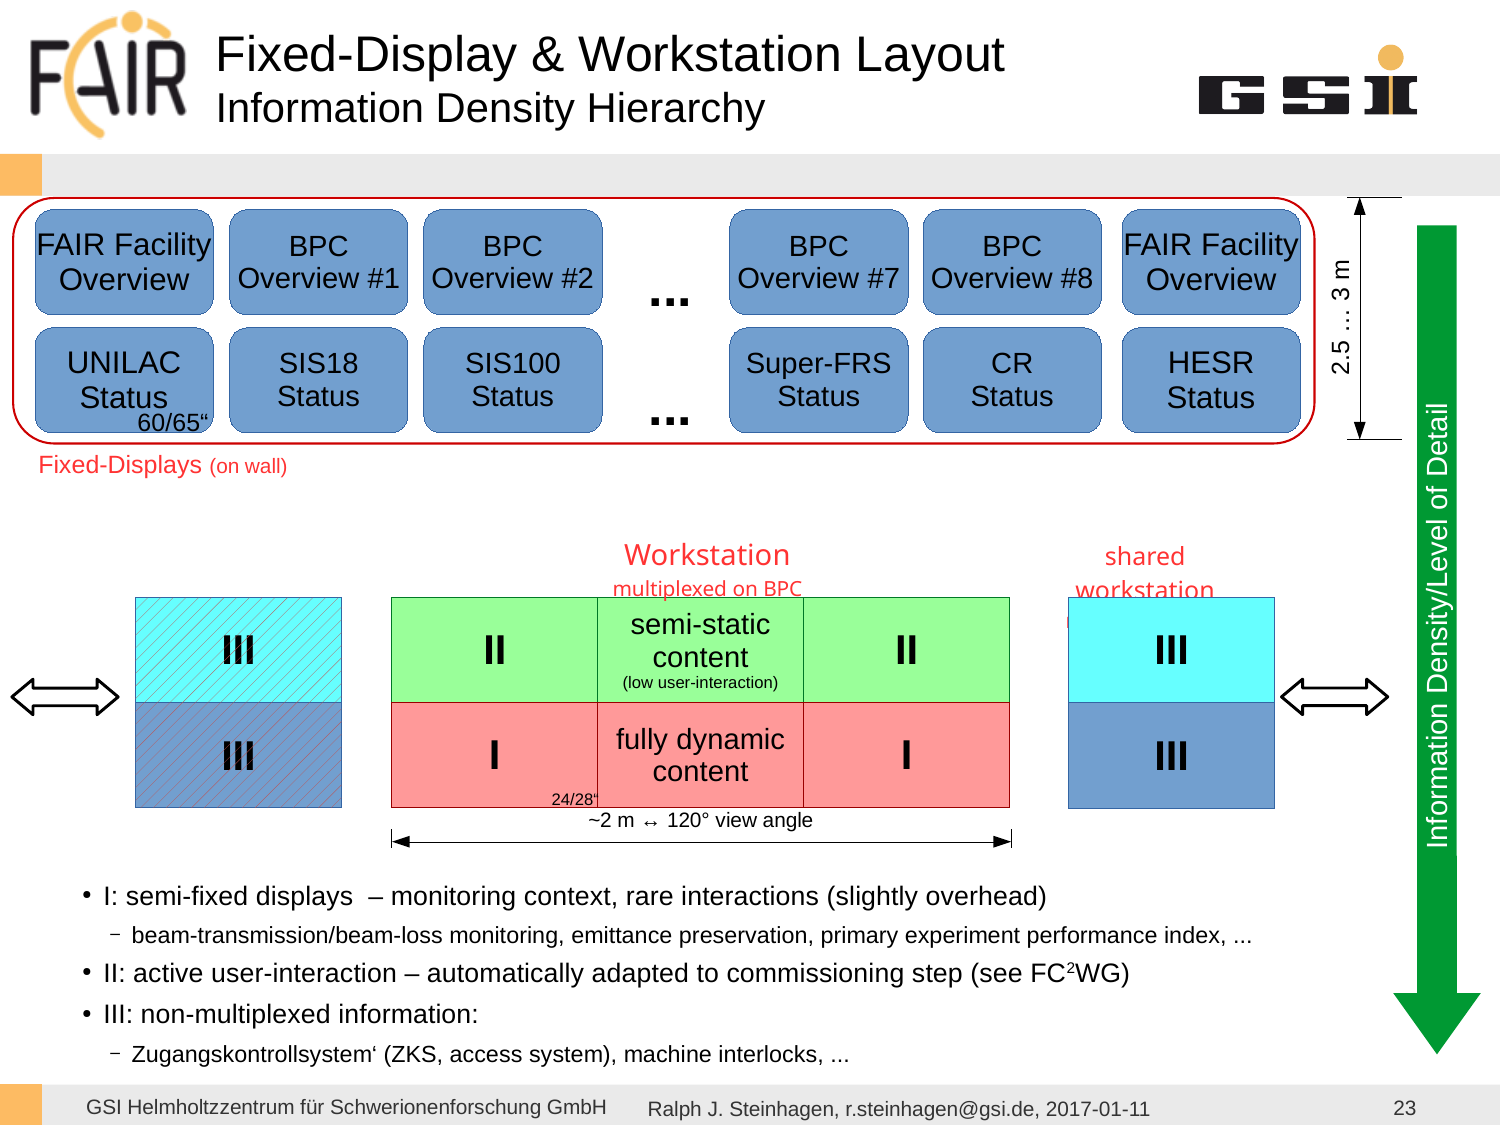

# Fixed-Display & Workstation Layout Information Density Hierarchy
FAIR Facility
Overview
BPC
Overview #1
BPC
Overview #2
BPC
Overview #7
BPC
Overview #8
FAIR Facility
Overview
...
UNILAC
Status
SIS18
Status
SIS100
Status
Super-FRS
Status
CR
Status
HESR
Status
...
60/65“
Fixed-Displays (on wall)
Workstation
multiplexed on BPC
II
semi-static
content
(low user-interaction)
II
I
fully dynamic
content
I
24/28“
shared workstation
non-multiplexed
III
III
III
III
Information Density/Level of Detail
I: semi-fixed displays – monitoring context, rare interactions (slightly overhead)
beam-transmission/beam-loss monitoring, emittance preservation, primary experiment performance index, ...
II: active user-interaction – automatically adapted to commissioning step (see FC2WG)
III: non-multiplexed information:
Zugangskontrollsystem‘ (ZKS, access system), machine interlocks, ...